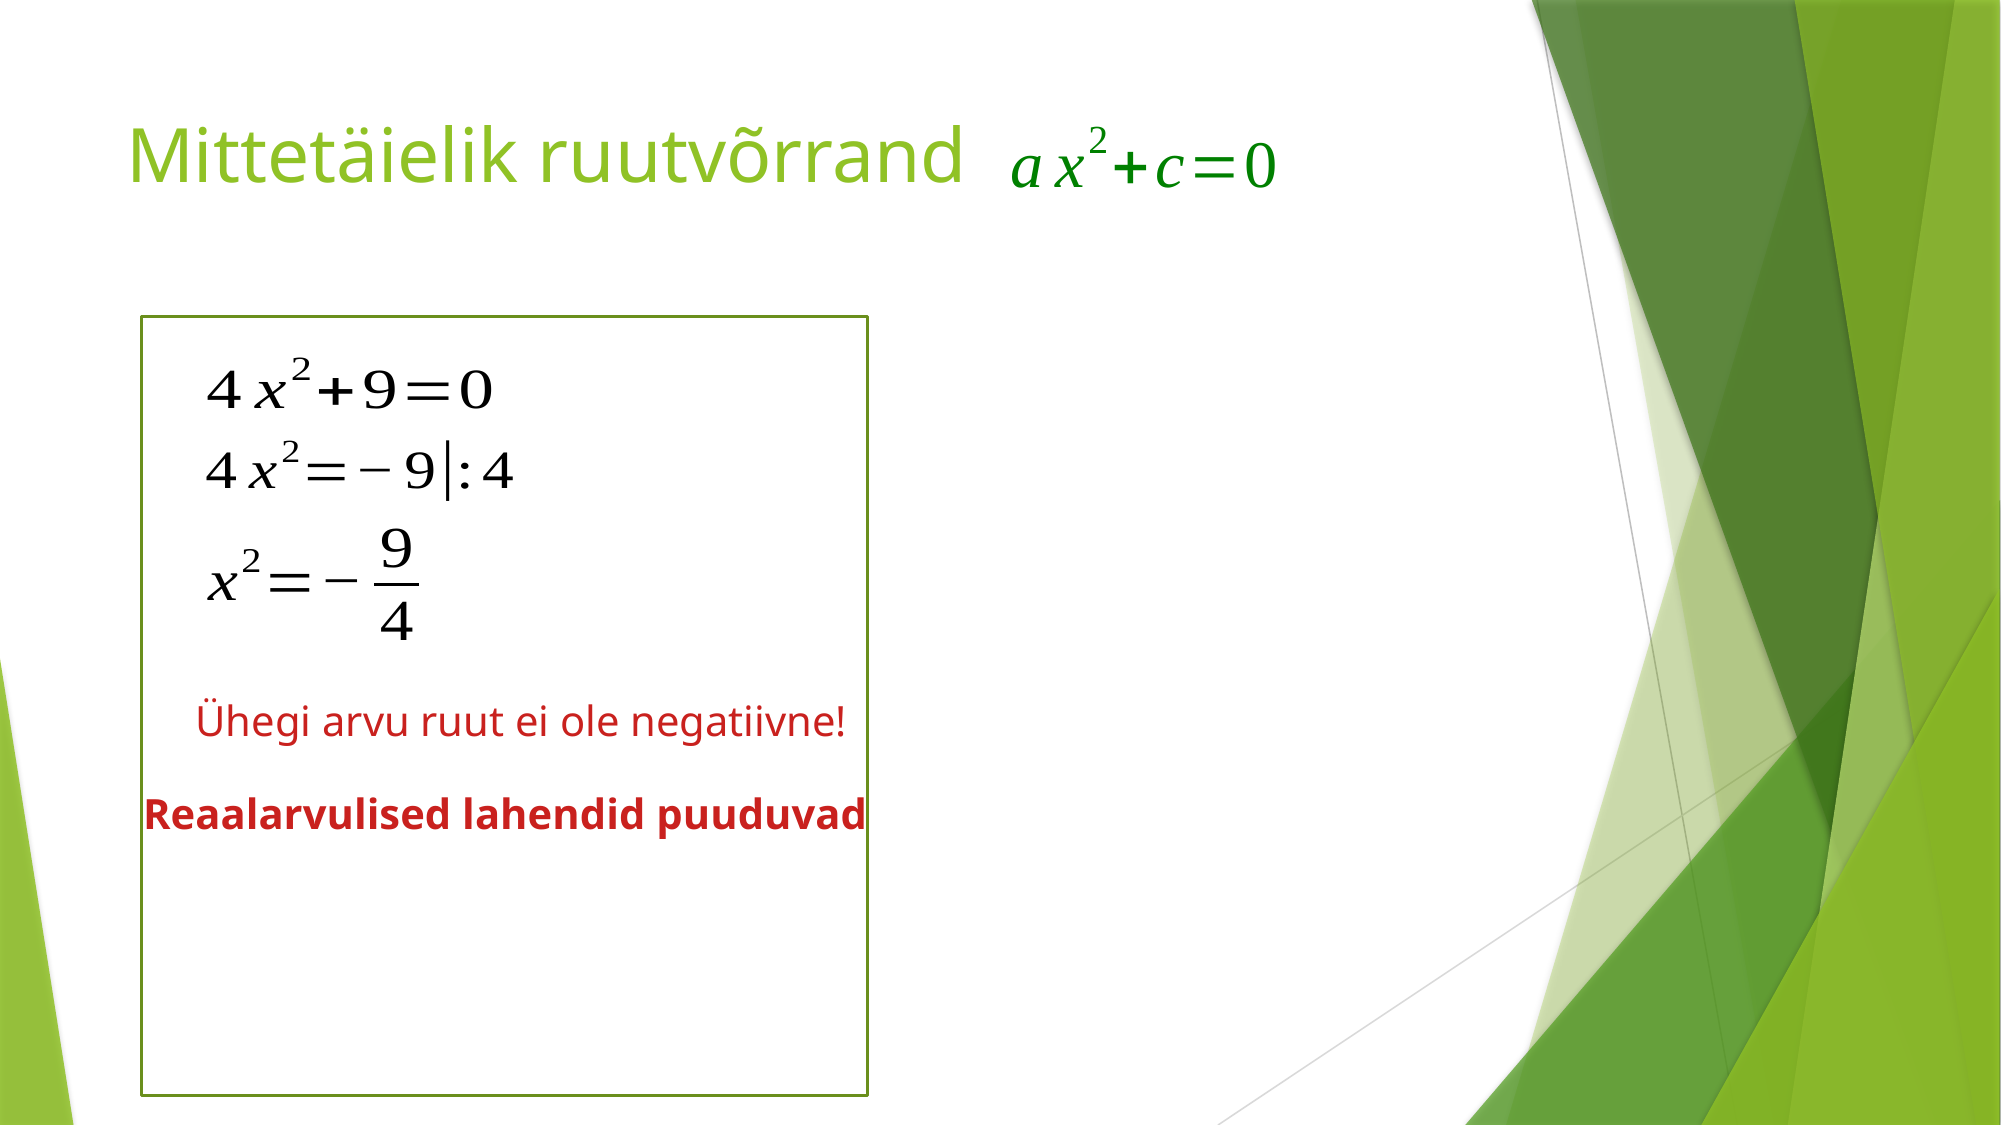

# Mittetäielik ruutvõrrand
Ühegi arvu ruut ei ole negatiivne!
Reaalarvulised lahendid puuduvad